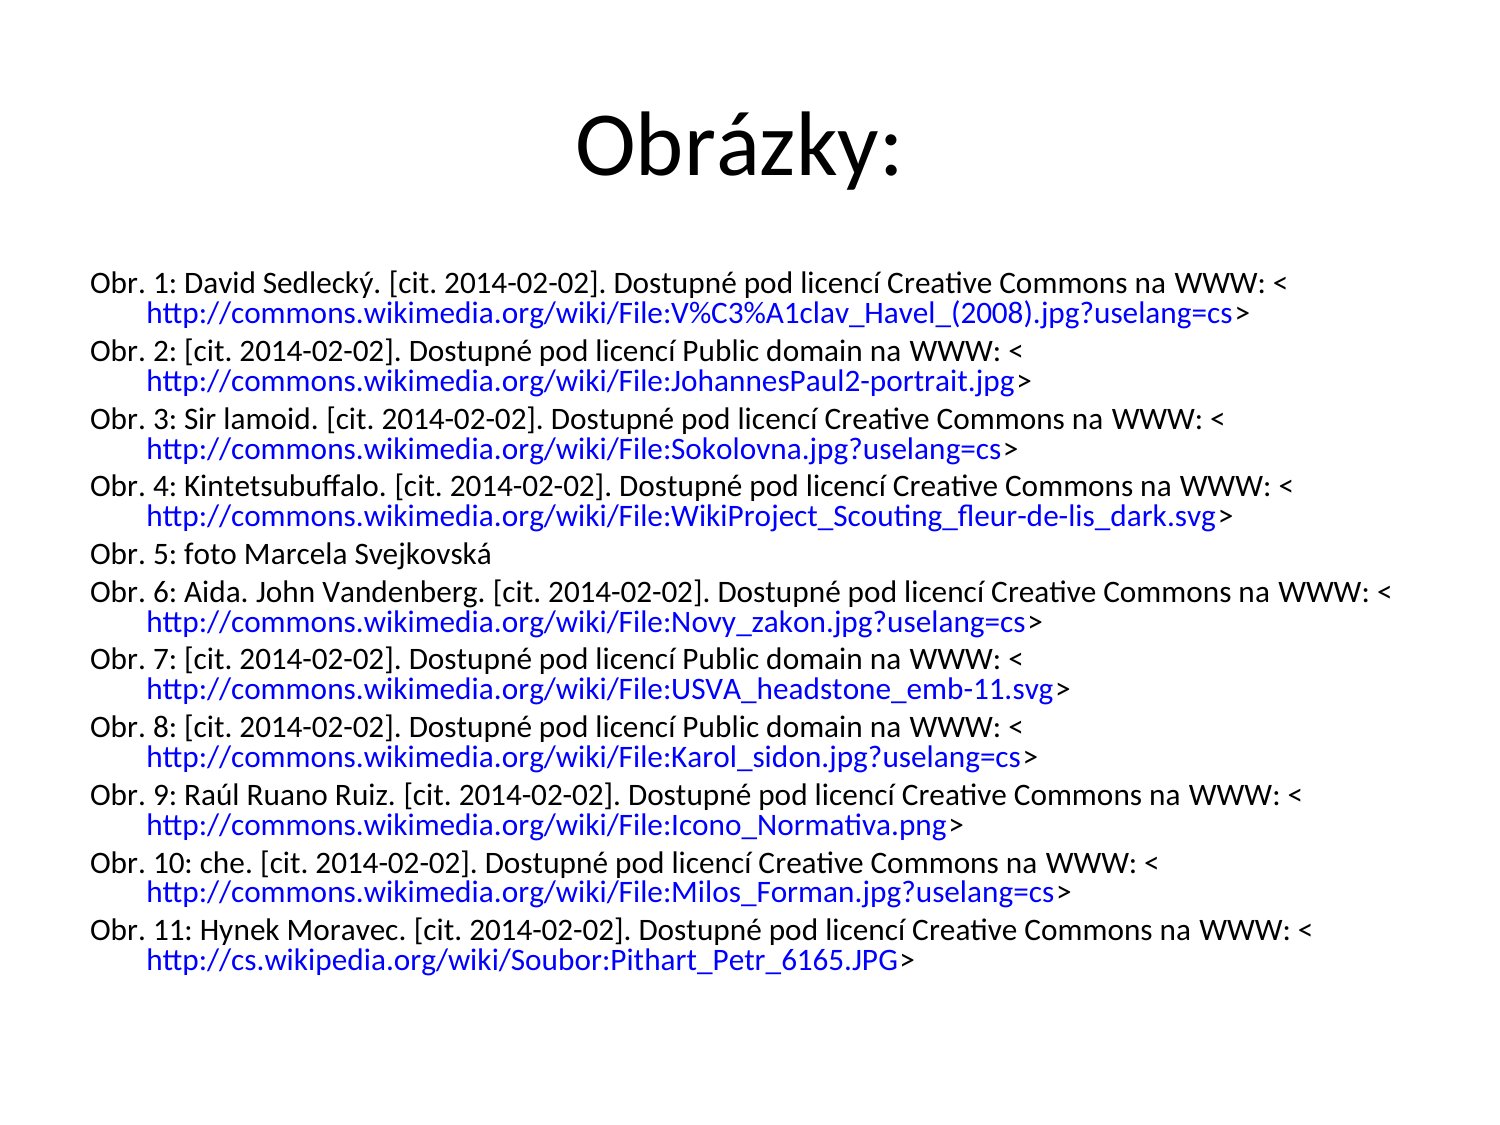

# Obrázky:
Obr. 1: David Sedlecký. [cit. 2014-02-02]. Dostupné pod licencí Creative Commons na WWW: <http://commons.wikimedia.org/wiki/File:V%C3%A1clav_Havel_(2008).jpg?uselang=cs>
Obr. 2: [cit. 2014-02-02]. Dostupné pod licencí Public domain na WWW: <http://commons.wikimedia.org/wiki/File:JohannesPaul2-portrait.jpg>
Obr. 3: Sir lamoid. [cit. 2014-02-02]. Dostupné pod licencí Creative Commons na WWW: <http://commons.wikimedia.org/wiki/File:Sokolovna.jpg?uselang=cs>
Obr. 4: Kintetsubuffalo. [cit. 2014-02-02]. Dostupné pod licencí Creative Commons na WWW: <http://commons.wikimedia.org/wiki/File:WikiProject_Scouting_fleur-de-lis_dark.svg>
Obr. 5: foto Marcela Svejkovská
Obr. 6: Aida. John Vandenberg. [cit. 2014-02-02]. Dostupné pod licencí Creative Commons na WWW: <http://commons.wikimedia.org/wiki/File:Novy_zakon.jpg?uselang=cs>
Obr. 7: [cit. 2014-02-02]. Dostupné pod licencí Public domain na WWW: <http://commons.wikimedia.org/wiki/File:USVA_headstone_emb-11.svg>
Obr. 8: [cit. 2014-02-02]. Dostupné pod licencí Public domain na WWW: <http://commons.wikimedia.org/wiki/File:Karol_sidon.jpg?uselang=cs>
Obr. 9: Raúl Ruano Ruiz. [cit. 2014-02-02]. Dostupné pod licencí Creative Commons na WWW: <http://commons.wikimedia.org/wiki/File:Icono_Normativa.png>
Obr. 10: che. [cit. 2014-02-02]. Dostupné pod licencí Creative Commons na WWW: <http://commons.wikimedia.org/wiki/File:Milos_Forman.jpg?uselang=cs>
Obr. 11: Hynek Moravec. [cit. 2014-02-02]. Dostupné pod licencí Creative Commons na WWW: <http://cs.wikipedia.org/wiki/Soubor:Pithart_Petr_6165.JPG>